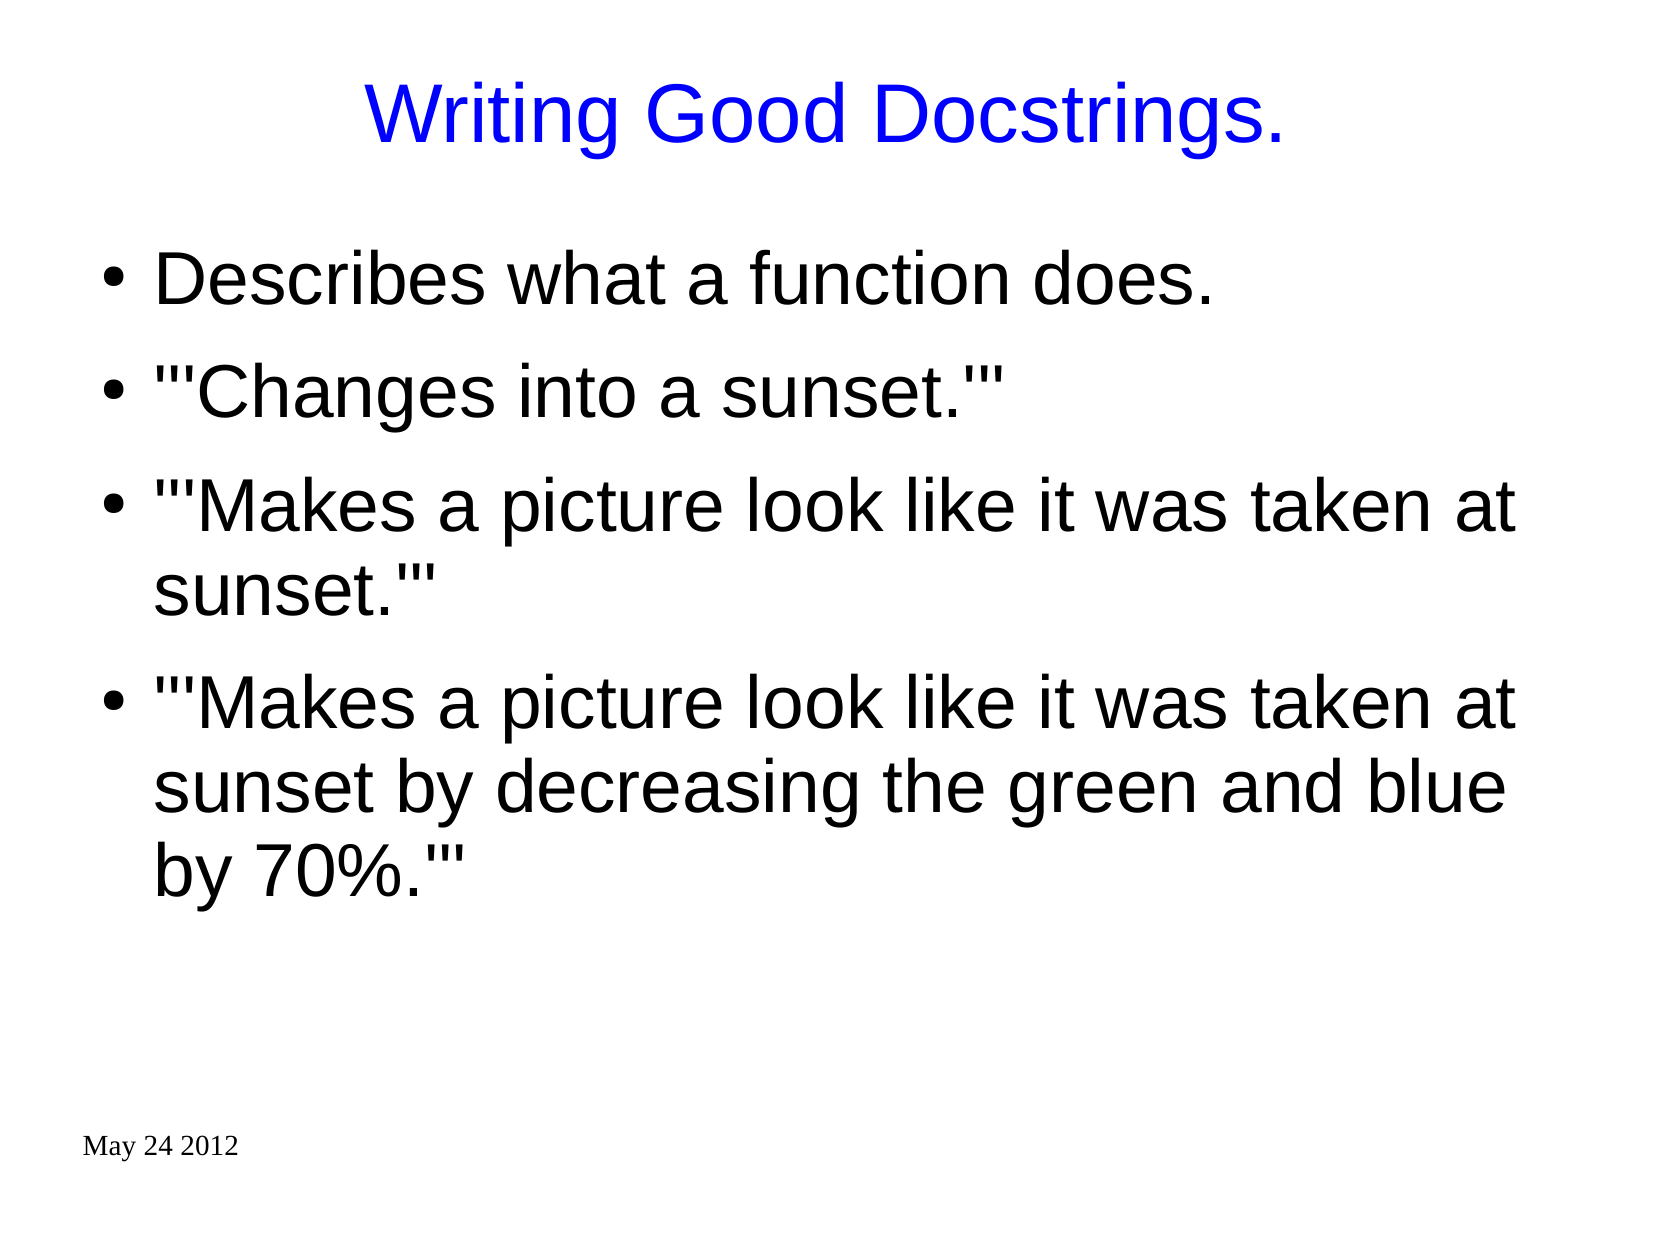

# Writing Good Docstrings.
Describes what a function does.
'''Changes into a sunset.'''
'''Makes a picture look like it was taken at sunset.'''
'''Makes a picture look like it was taken at sunset by decreasing the green and blue by 70%.'''
May 24 2012